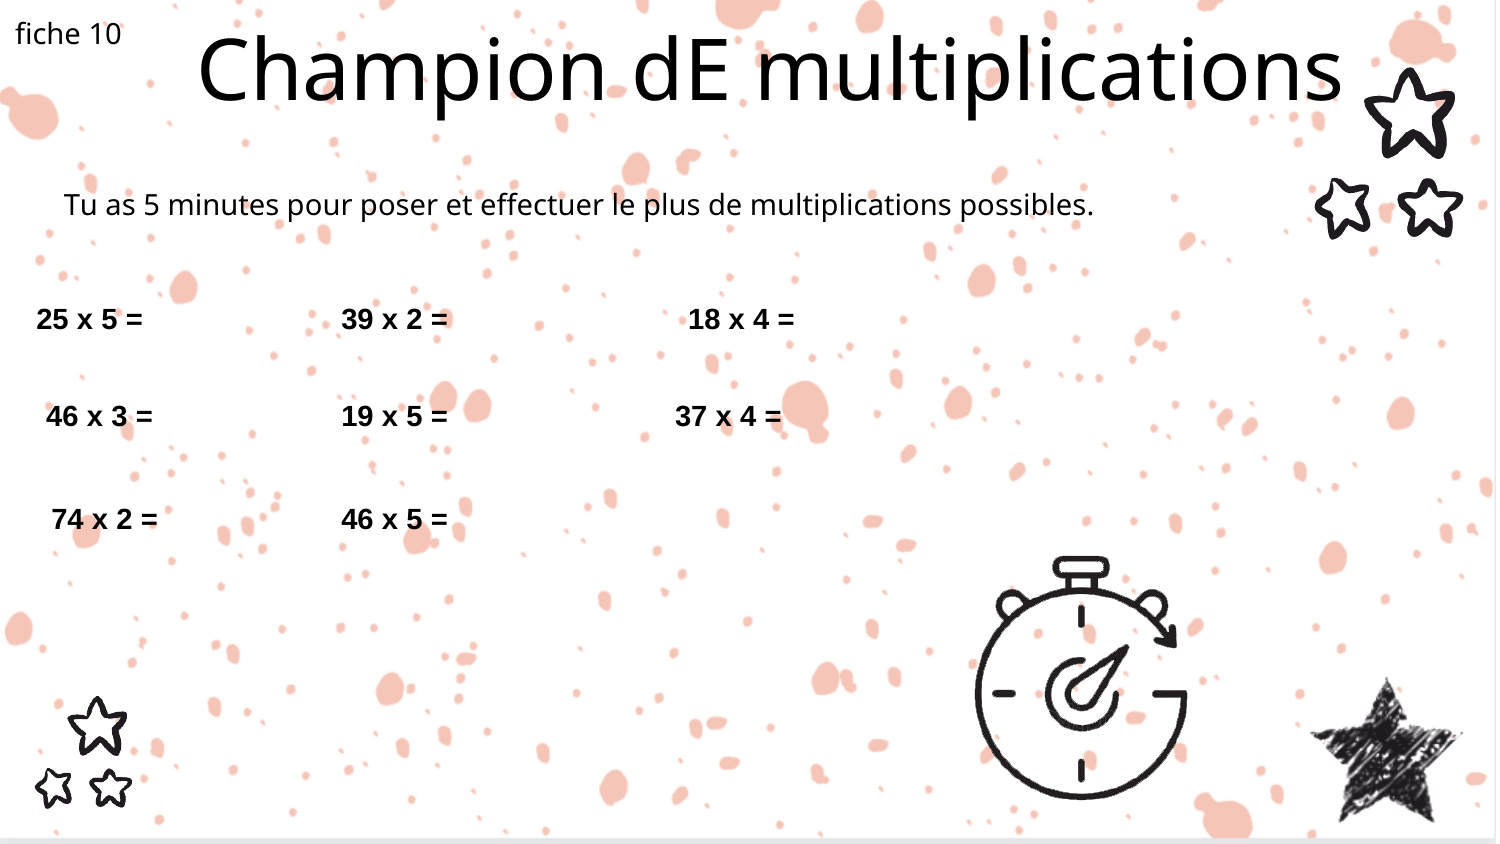

fiche 10
Champion dE multiplications
Tu as 5 minutes pour poser et effectuer le plus de multiplications possibles.
25 x 5 =
39 x 2 =
18 x 4 =
46 x 3 =
19 x 5 =
37 x 4 =
74 x 2 =
46 x 5 =